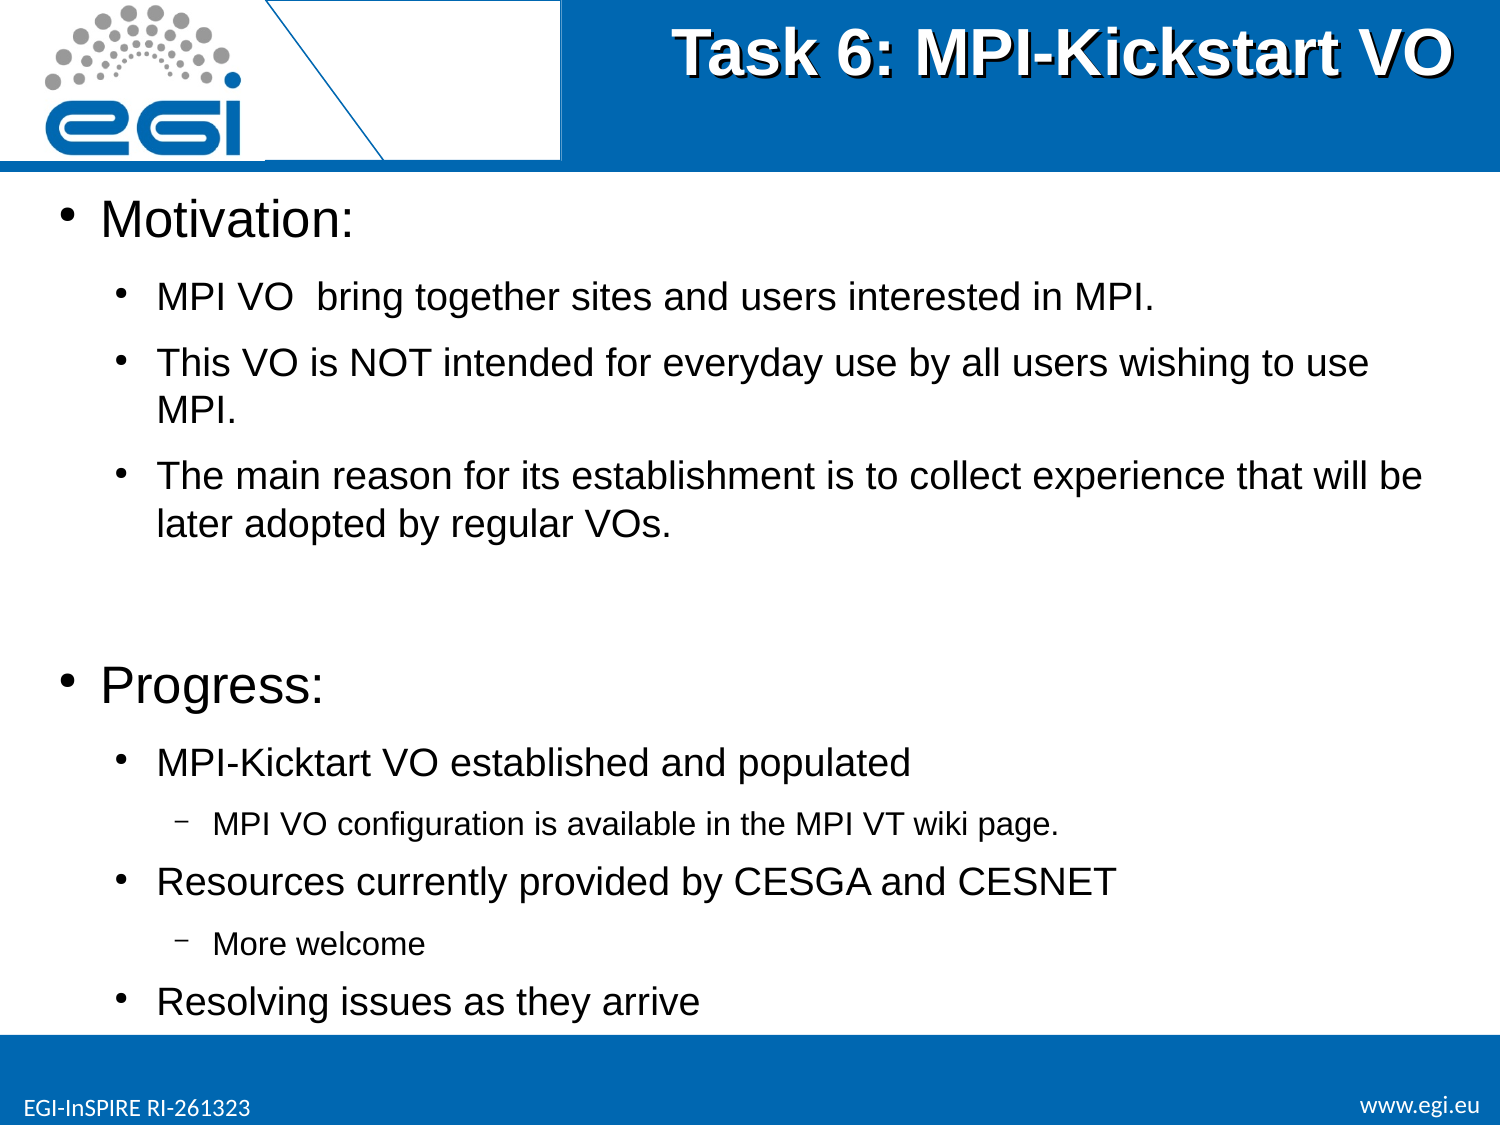

# Task 6: MPI-Kickstart VO
Motivation:
MPI VO bring together sites and users interested in MPI.
This VO is NOT intended for everyday use by all users wishing to use MPI.
The main reason for its establishment is to collect experience that will be later adopted by regular VOs.
Progress:
MPI-Kicktart VO established and populated
MPI VO configuration is available in the MPI VT wiki page.
Resources currently provided by CESGA and CESNET
More welcome
Resolving issues as they arrive